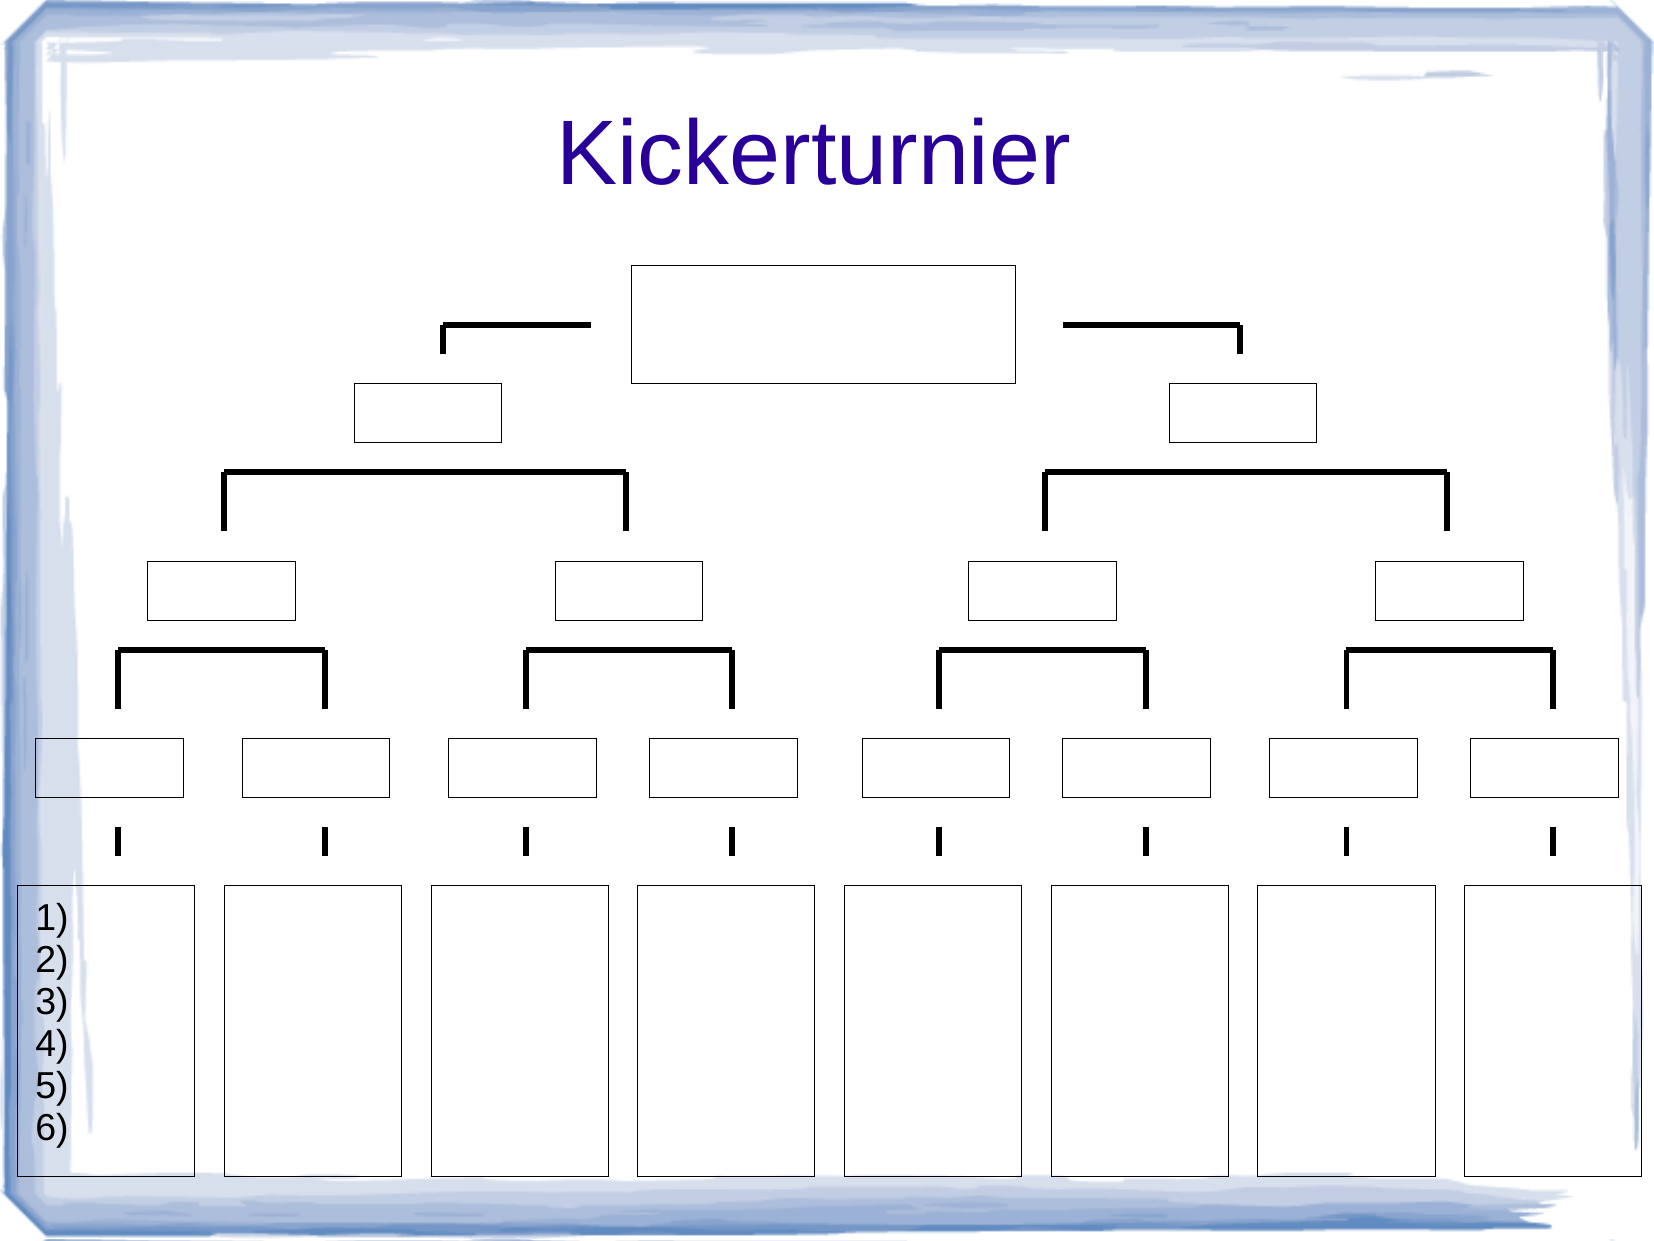

# Kickerturnier
1)
2)
3)
4)
5)
6)